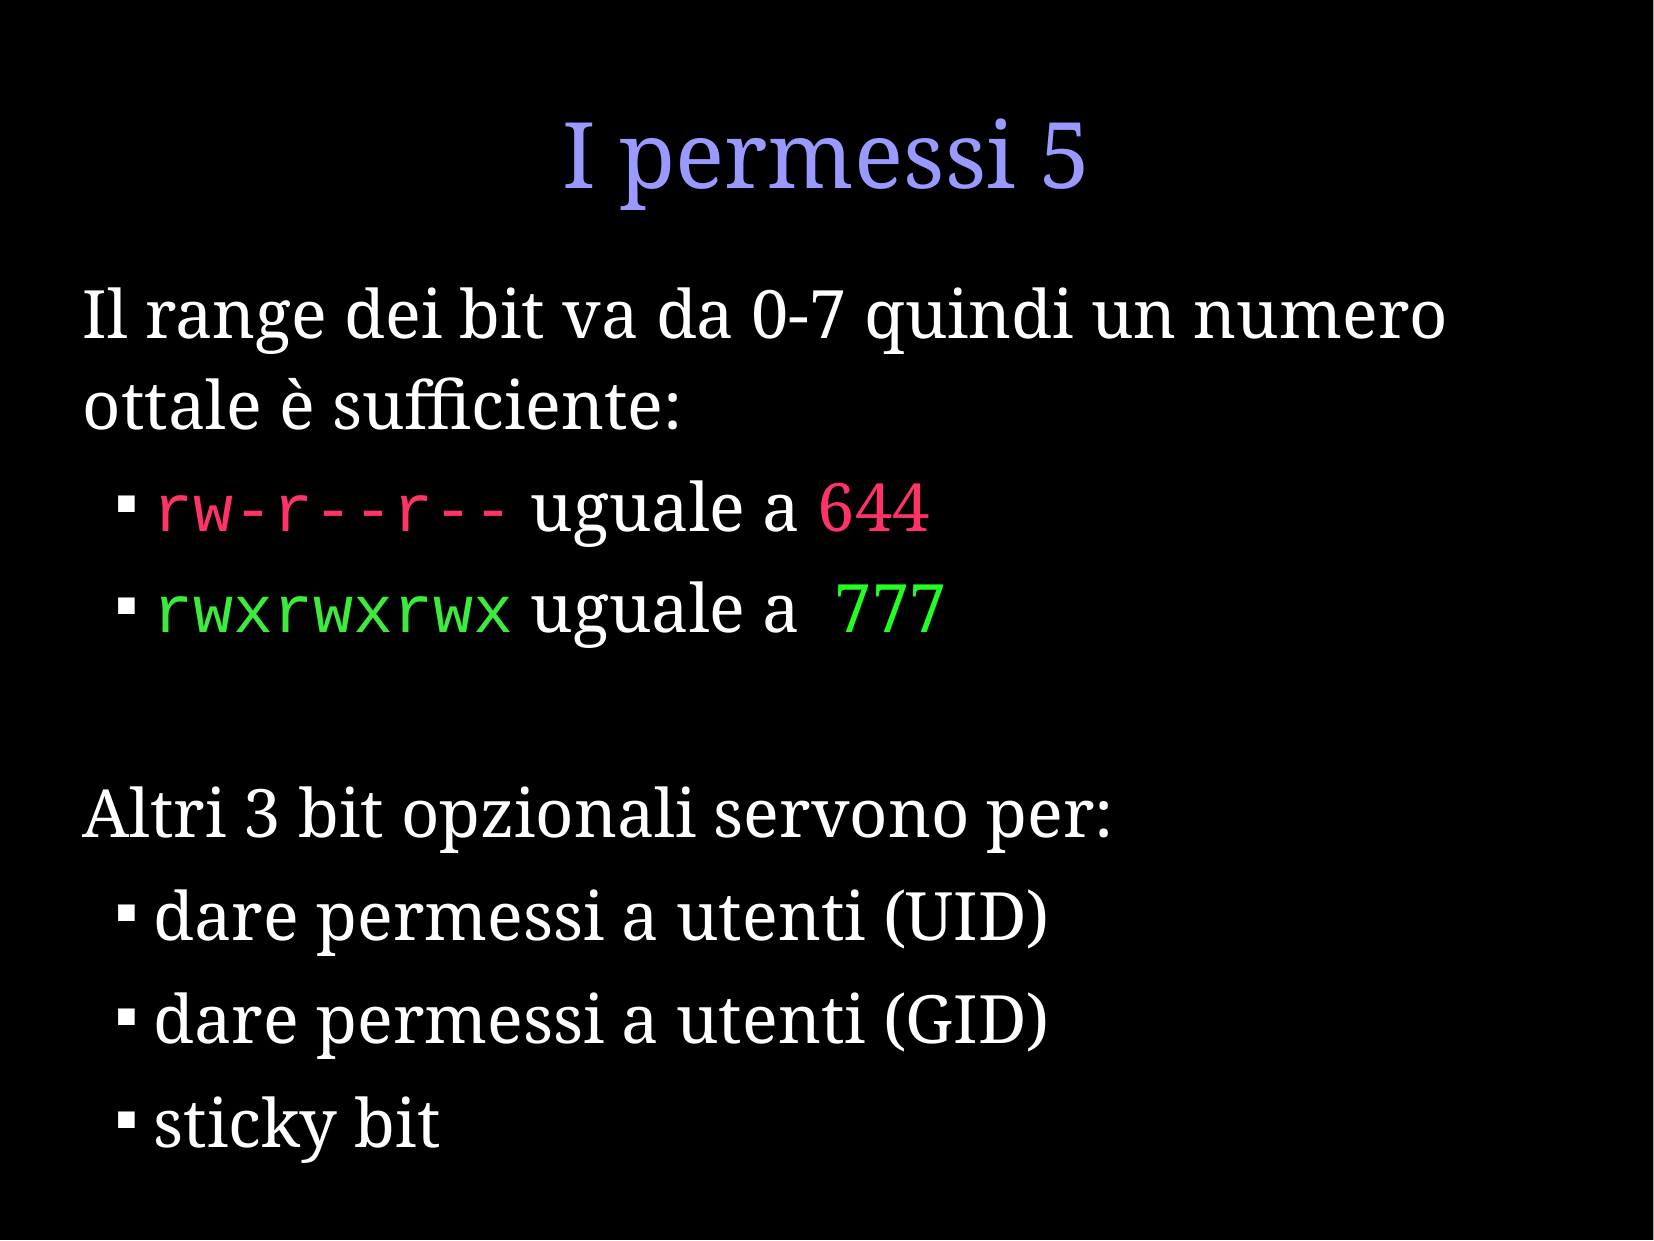

# I permessi 5
Il range dei bit va da 0-7 quindi un numero ottale è sufficiente:
rw-r--r-- uguale a 644
rwxrwxrwx uguale a 777
Altri 3 bit opzionali servono per:
dare permessi a utenti (UID)
dare permessi a utenti (GID)
sticky bit